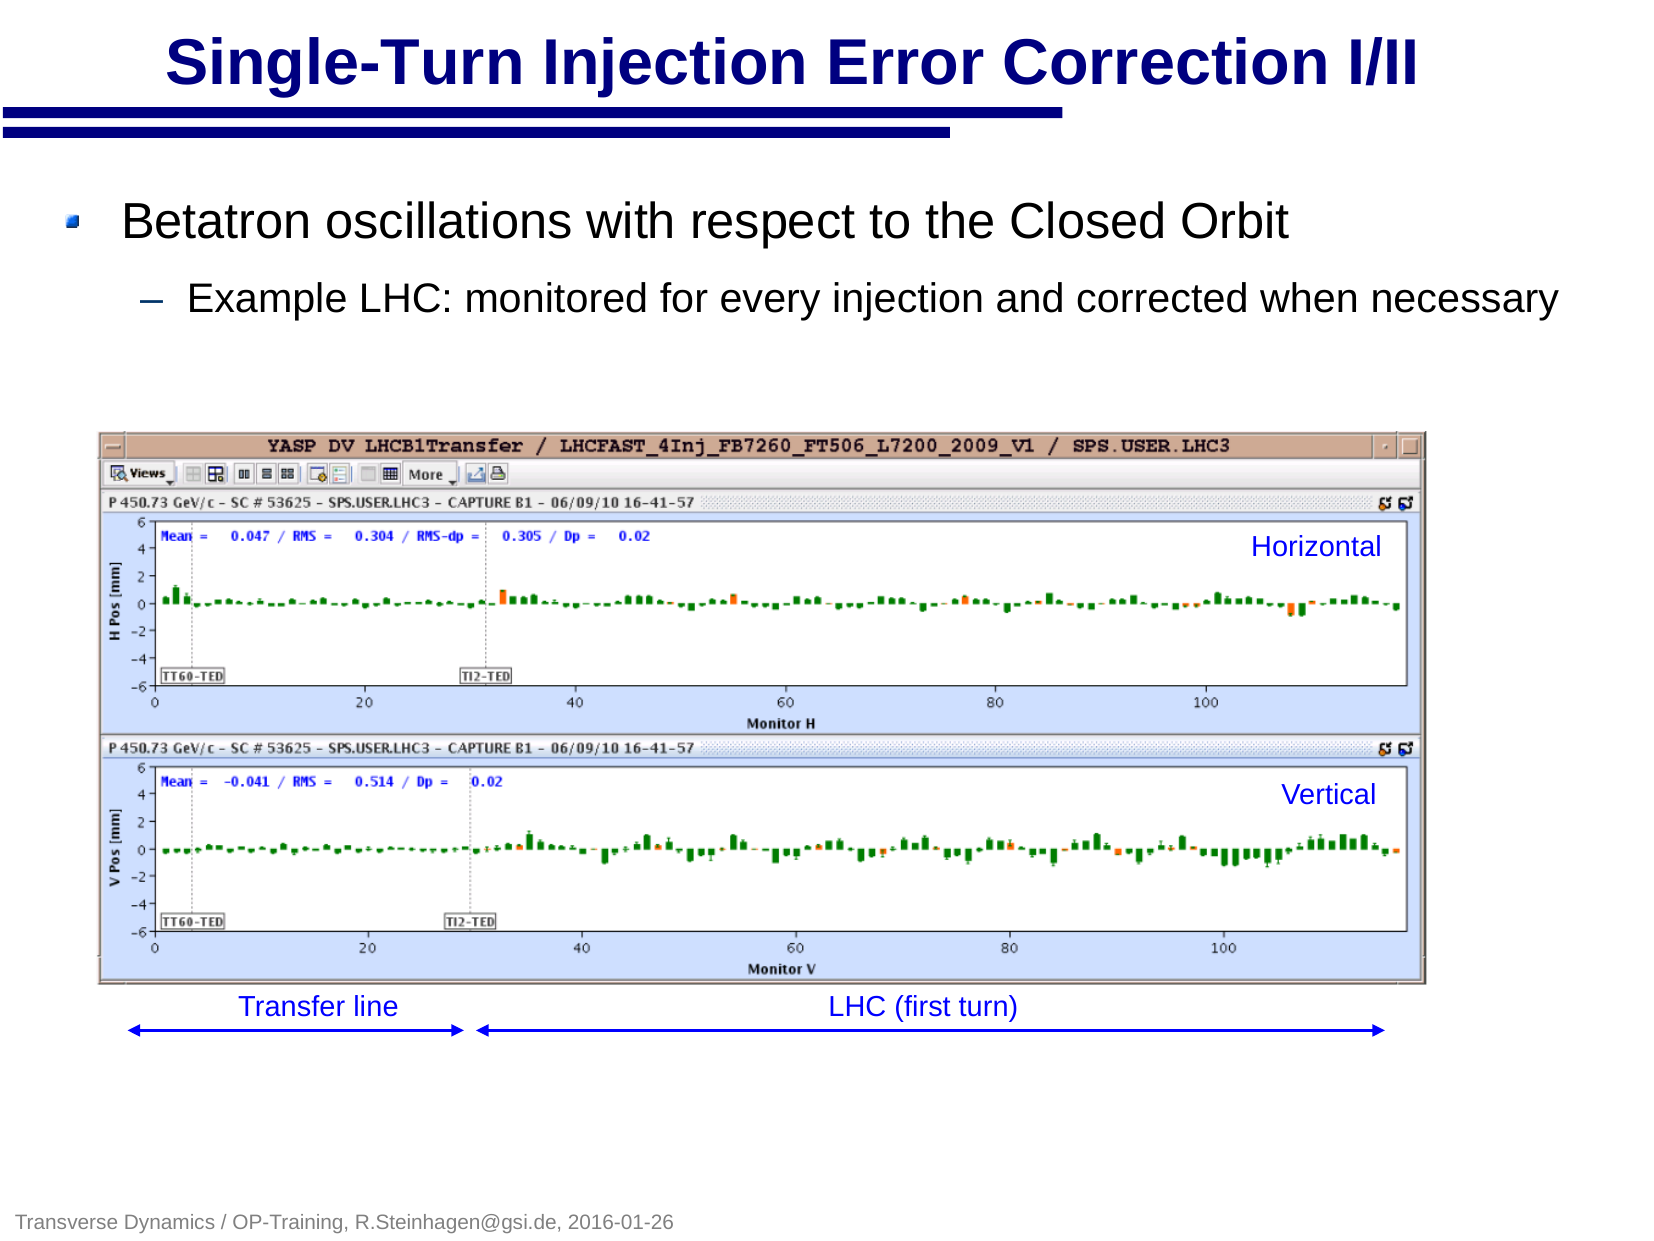

# Single-Turn Injection Error Correction I/II
Betatron oscillations with respect to the Closed Orbit
Example LHC: monitored for every injection and corrected when necessary
Horizontal
Vertical
Transfer line
LHC (first turn)